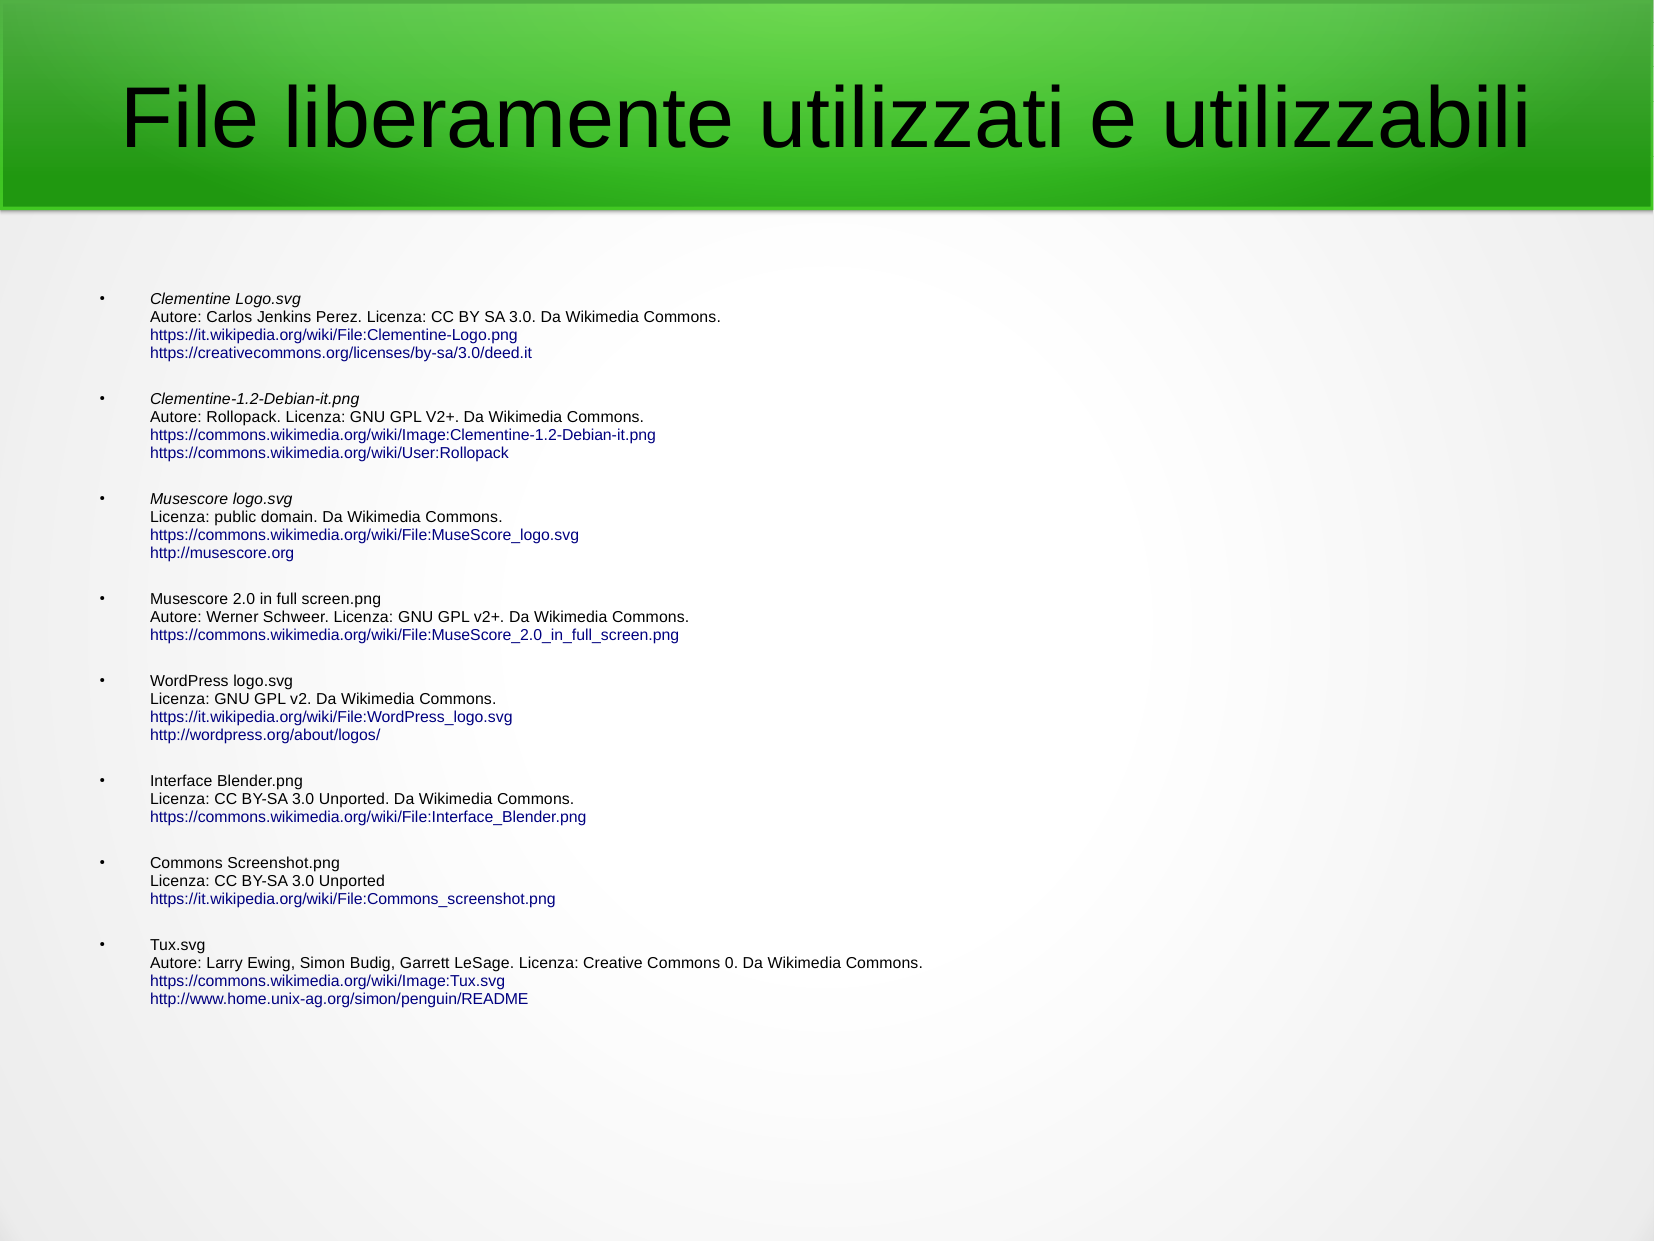

# File liberamente utilizzati e utilizzabili
Clementine Logo.svg
Autore: Carlos Jenkins Perez. Licenza: CC BY SA 3.0. Da Wikimedia Commons.
https://it.wikipedia.org/wiki/File:Clementine-Logo.png
https://creativecommons.org/licenses/by-sa/3.0/deed.it
Clementine-1.2-Debian-it.png
Autore: Rollopack. Licenza: GNU GPL V2+. Da Wikimedia Commons.
https://commons.wikimedia.org/wiki/Image:Clementine-1.2-Debian-it.png
https://commons.wikimedia.org/wiki/User:Rollopack
Musescore logo.svg
Licenza: public domain. Da Wikimedia Commons.
https://commons.wikimedia.org/wiki/File:MuseScore_logo.svg
http://musescore.org
Musescore 2.0 in full screen.png
Autore: Werner Schweer. Licenza: GNU GPL v2+. Da Wikimedia Commons.
https://commons.wikimedia.org/wiki/File:MuseScore_2.0_in_full_screen.png
WordPress logo.svg
Licenza: GNU GPL v2. Da Wikimedia Commons.
https://it.wikipedia.org/wiki/File:WordPress_logo.svg
http://wordpress.org/about/logos/
Interface Blender.png
Licenza: CC BY-SA 3.0 Unported. Da Wikimedia Commons.
https://commons.wikimedia.org/wiki/File:Interface_Blender.png
Commons Screenshot.png
Licenza: CC BY-SA 3.0 Unported
https://it.wikipedia.org/wiki/File:Commons_screenshot.png
Tux.svg
Autore: Larry Ewing, Simon Budig, Garrett LeSage. Licenza: Creative Commons 0. Da Wikimedia Commons.
https://commons.wikimedia.org/wiki/Image:Tux.svg
http://www.home.unix-ag.org/simon/penguin/README